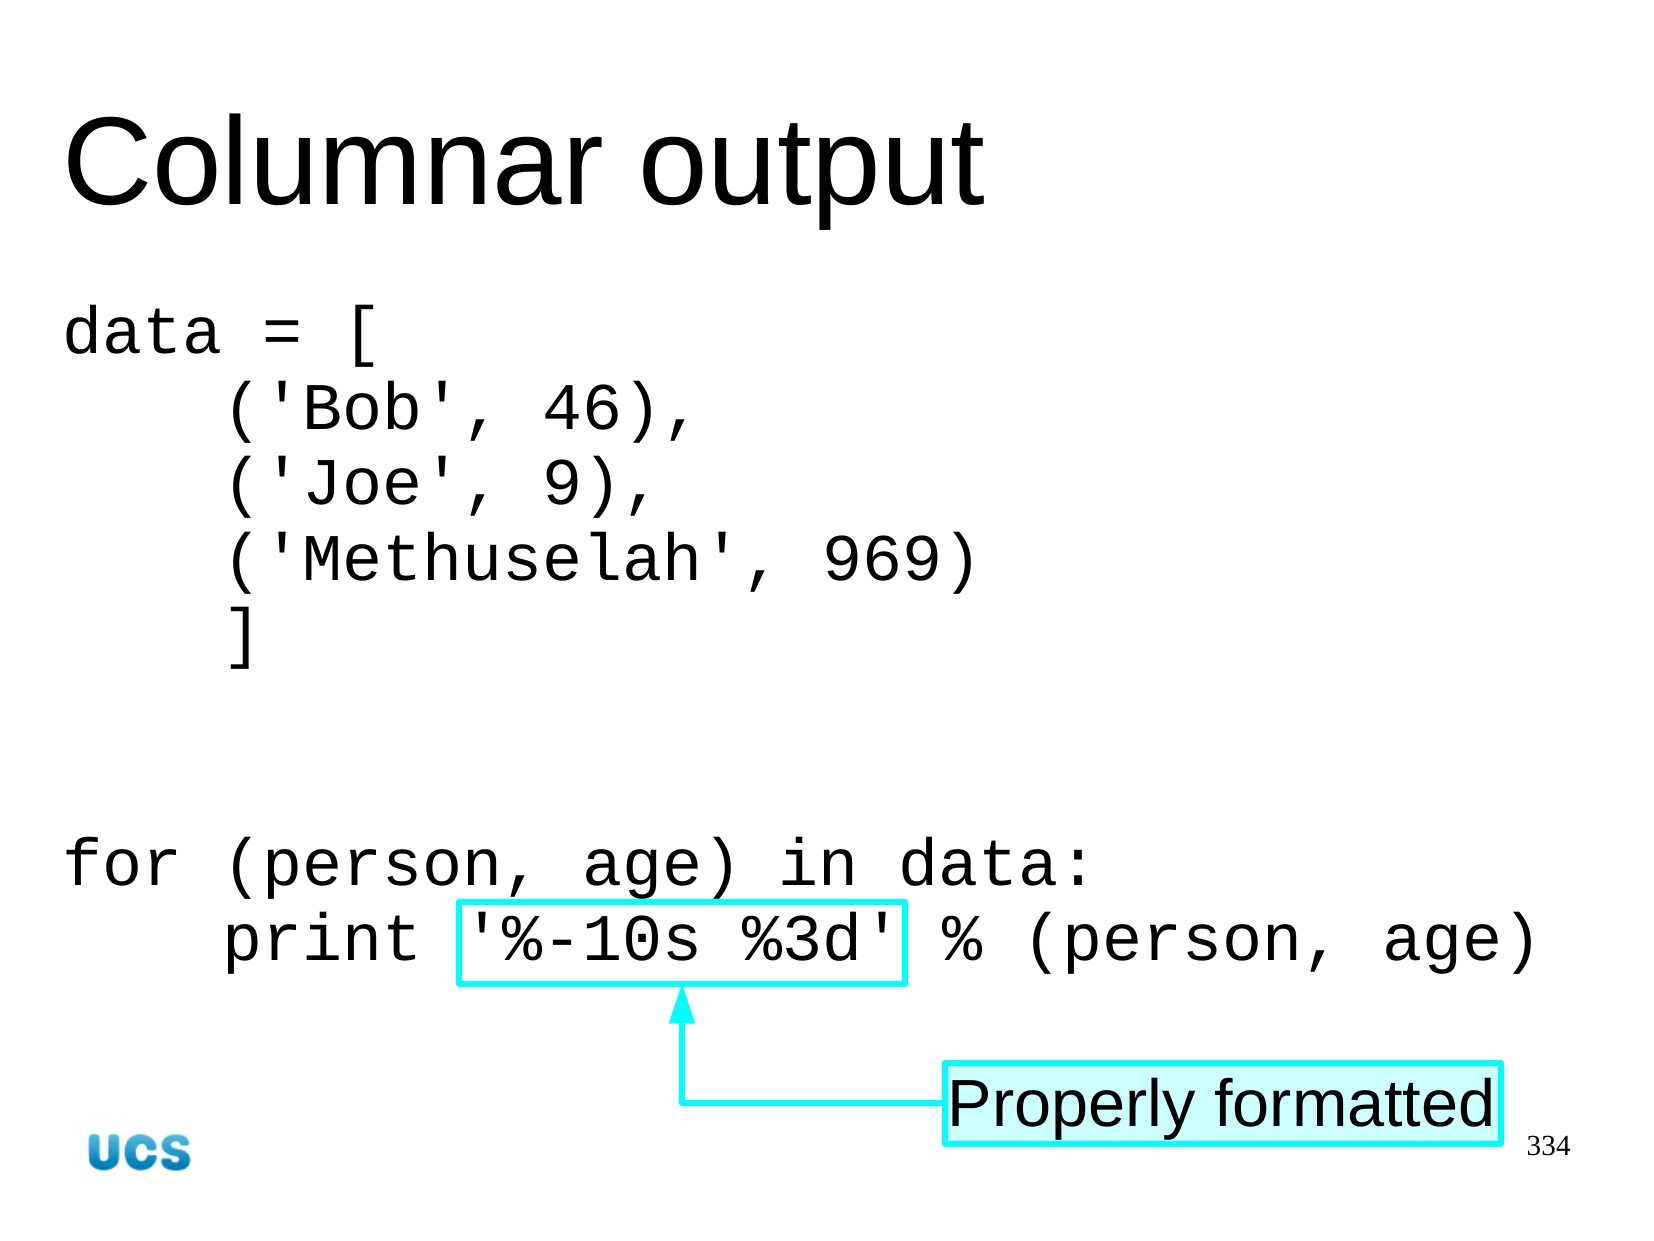

Columnar output
data = [
 ('Bob', 46),
 ('Joe', 9),
 ('Methuselah', 969)
 ]
for
(person, age)
in data:
print
'%-10s %3d'
% (person, age)
Properly formatted
334